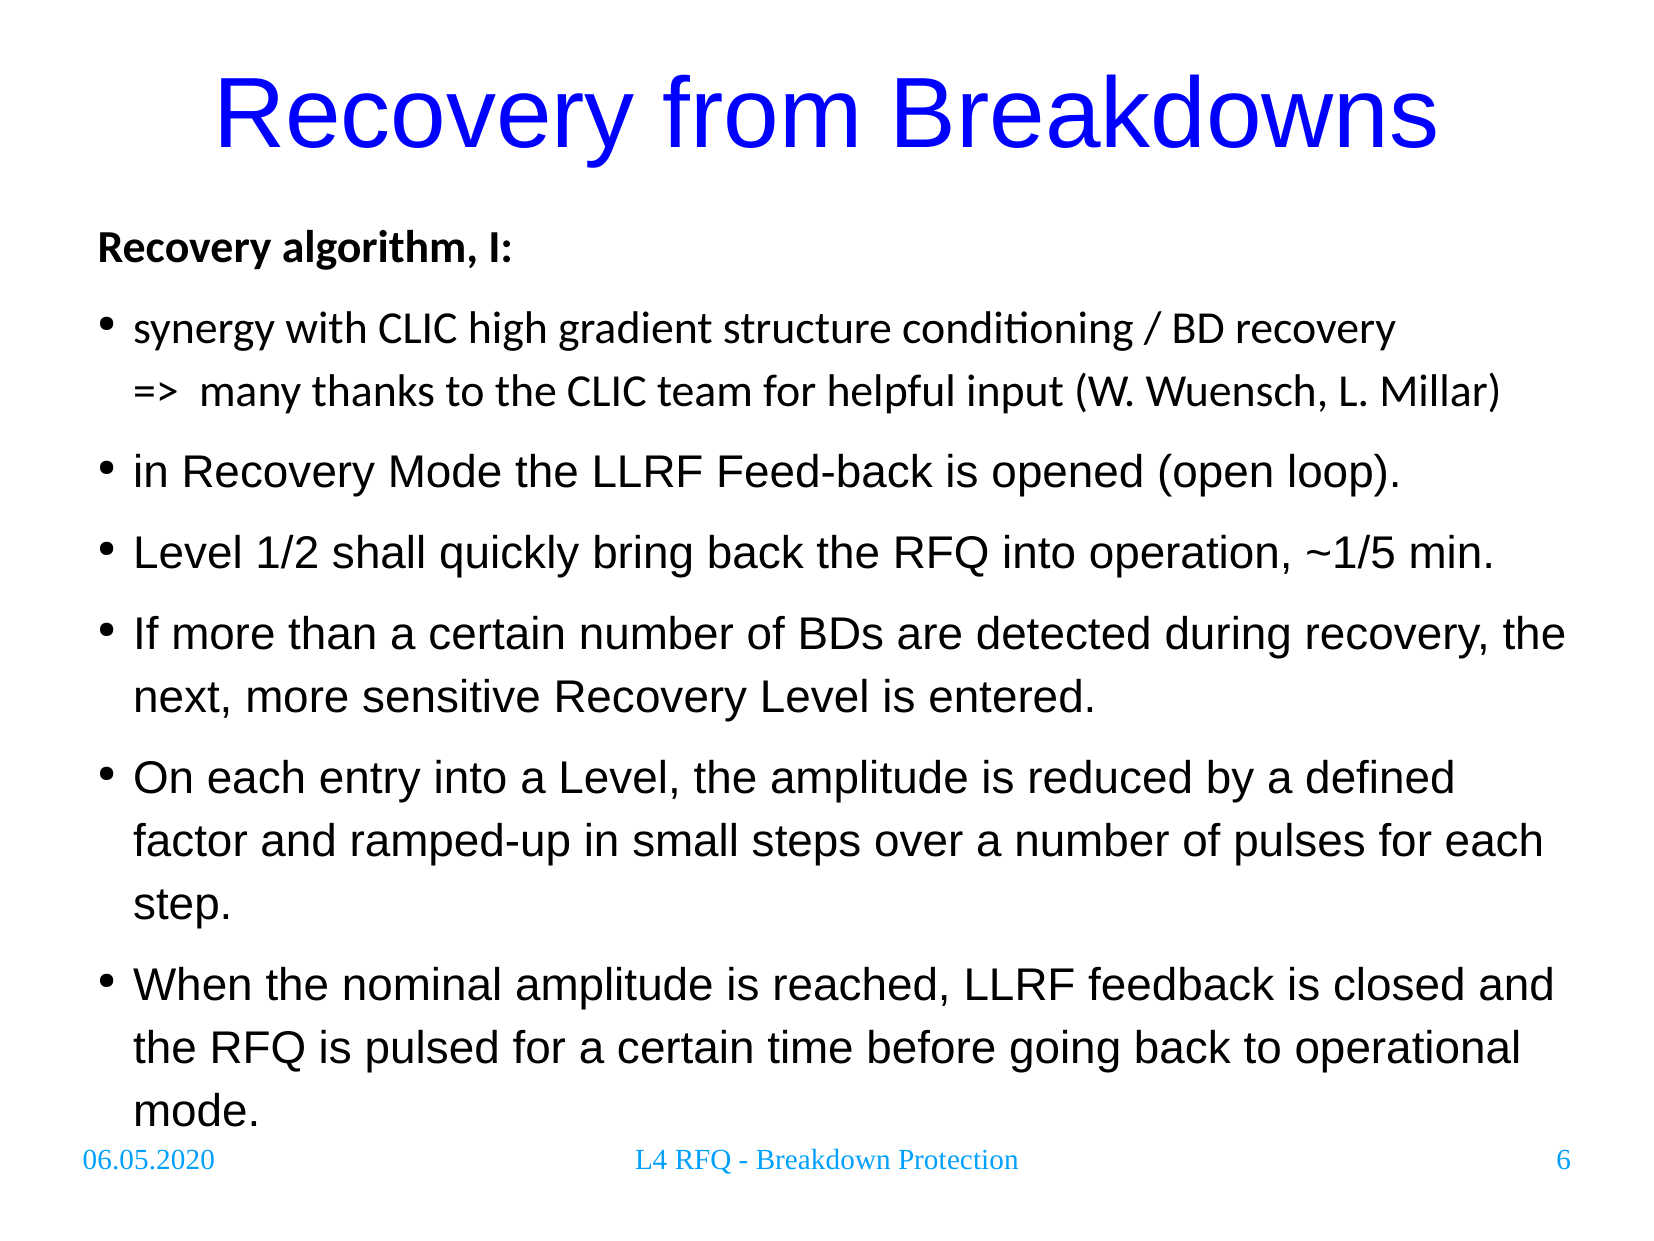

# Recovery from Breakdowns
Recovery algorithm, I:
synergy with CLIC high gradient structure conditioning / BD recovery
=> many thanks to the CLIC team for helpful input (W. Wuensch, L. Millar)
in Recovery Mode the LLRF Feed-back is opened (open loop).
Level 1/2 shall quickly bring back the RFQ into operation, ~1/5 min.
If more than a certain number of BDs are detected during recovery, the next, more sensitive Recovery Level is entered.
On each entry into a Level, the amplitude is reduced by a defined factor and ramped-up in small steps over a number of pulses for each step.
When the nominal amplitude is reached, LLRF feedback is closed and the RFQ is pulsed for a certain time before going back to operational mode.
06.05.2020
L4 RFQ - Breakdown Protection
6